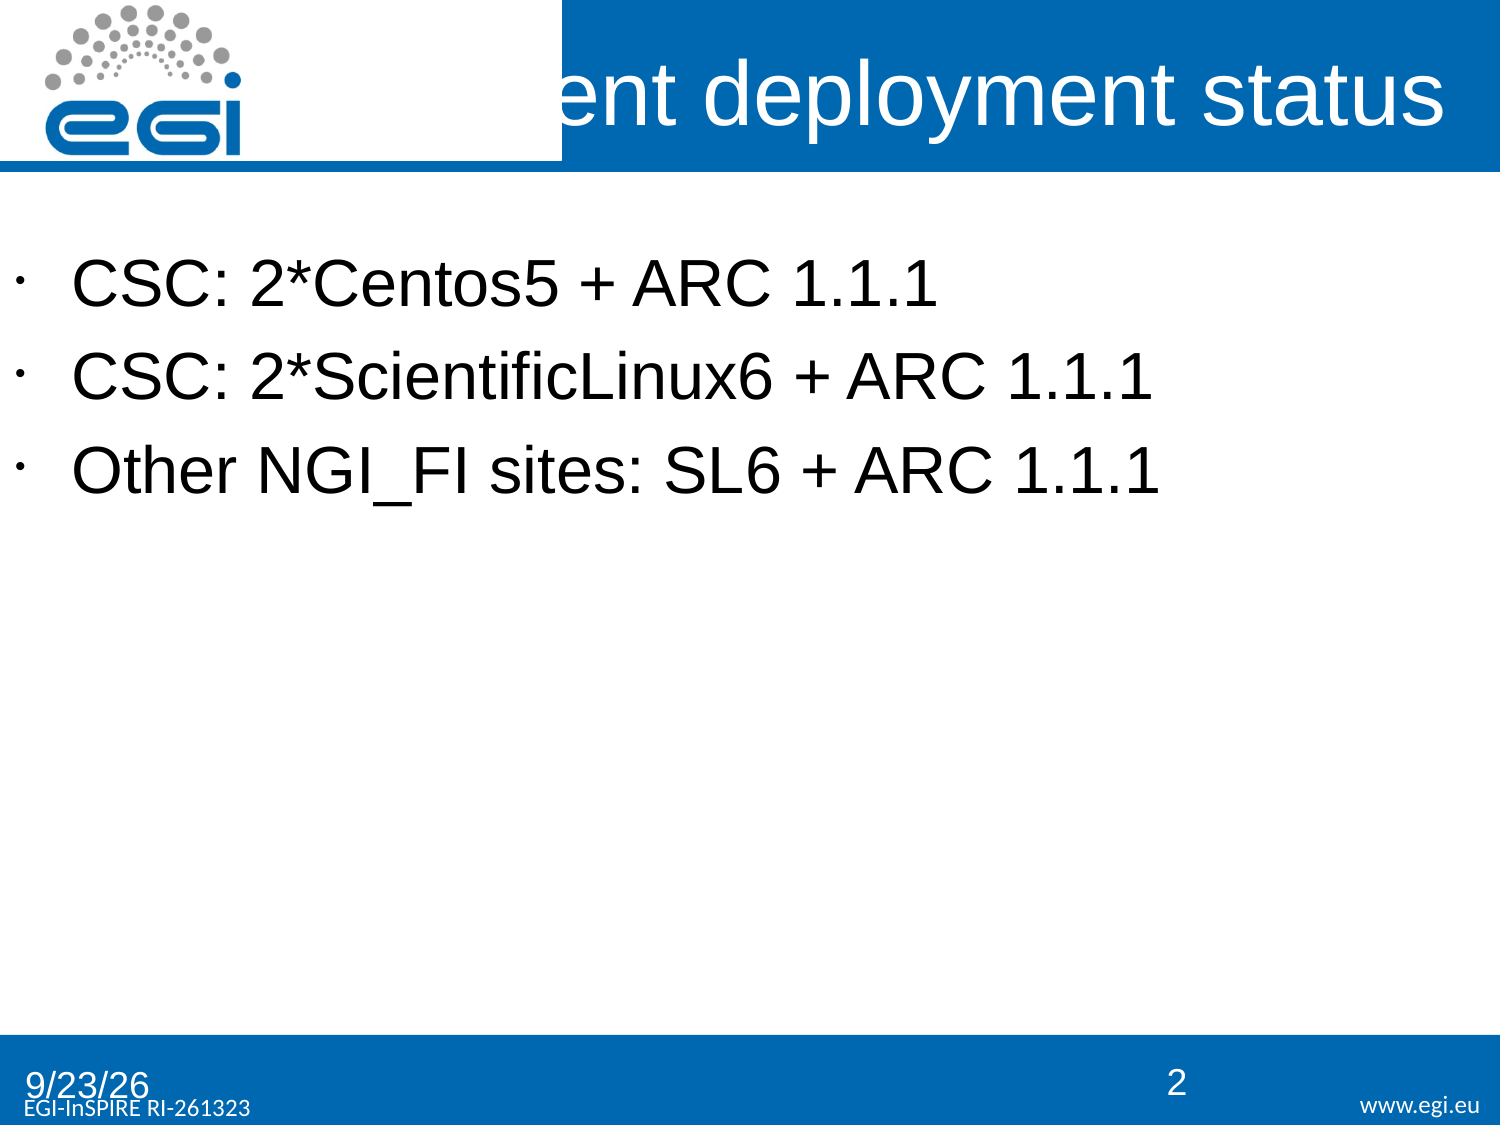

# Current deployment status
CSC: 2*Centos5 + ARC 1.1.1
CSC: 2*ScientificLinux6 + ARC 1.1.1
Other NGI_FI sites: SL6 + ARC 1.1.1